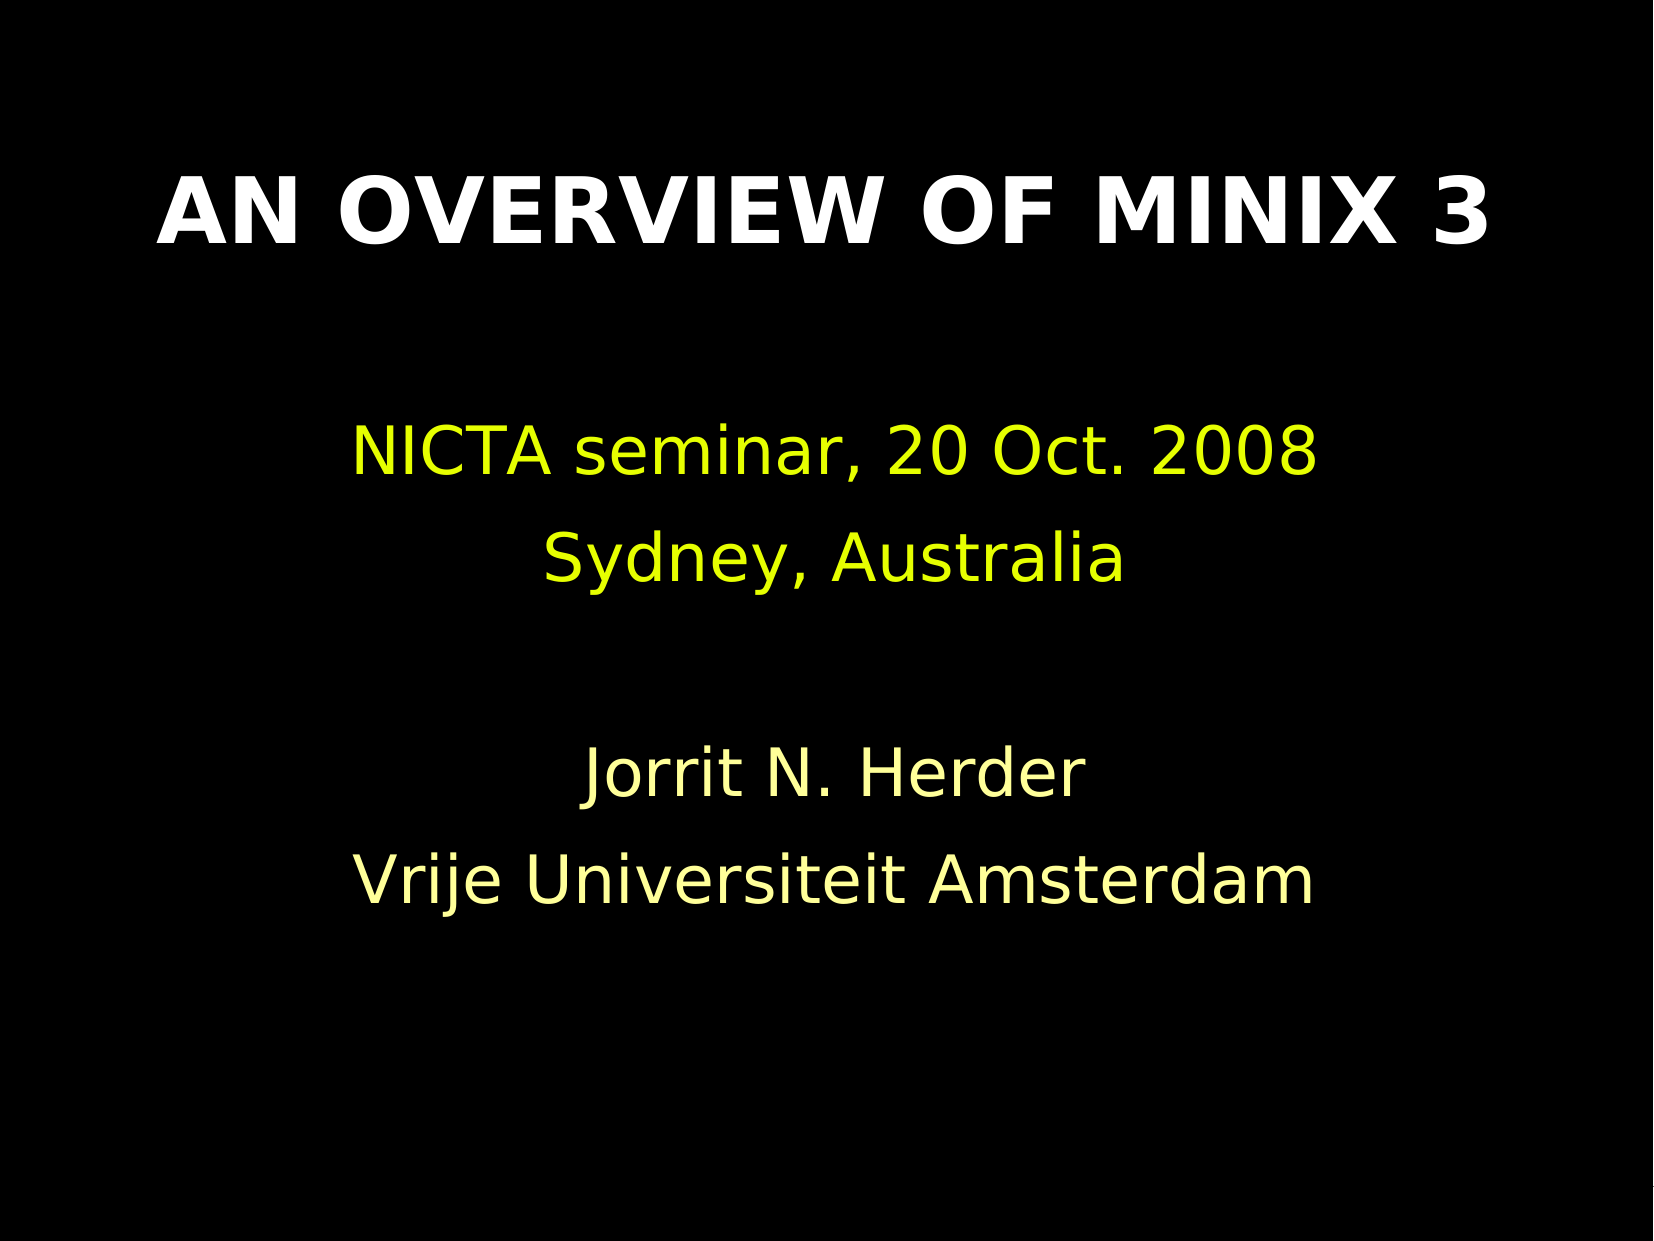

# AN OVERVIEW OF MINIX 3
NICTA seminar, 20 Oct. 2008
Sydney, Australia
Jorrit N. Herder
Vrije Universiteit Amsterdam